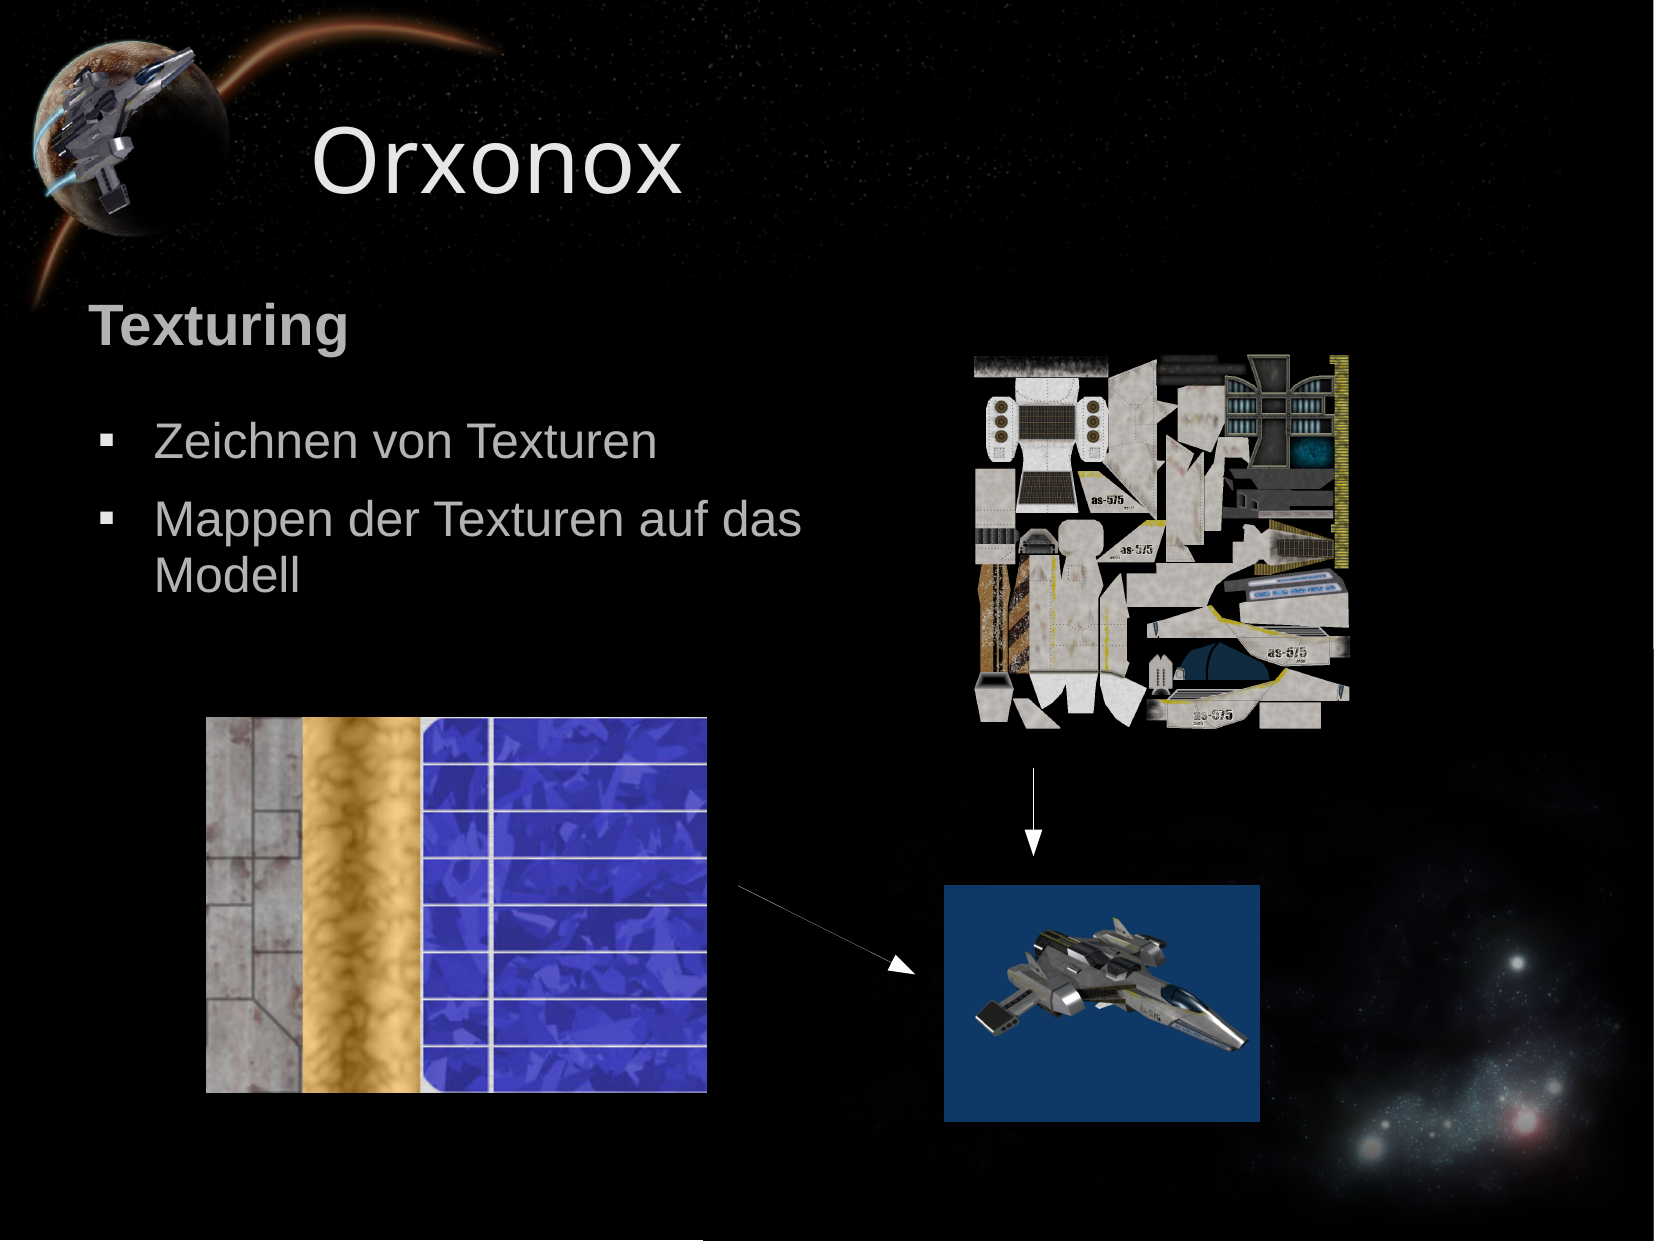

# Texturing
Zeichnen von Texturen
Mappen der Texturen auf das Modell